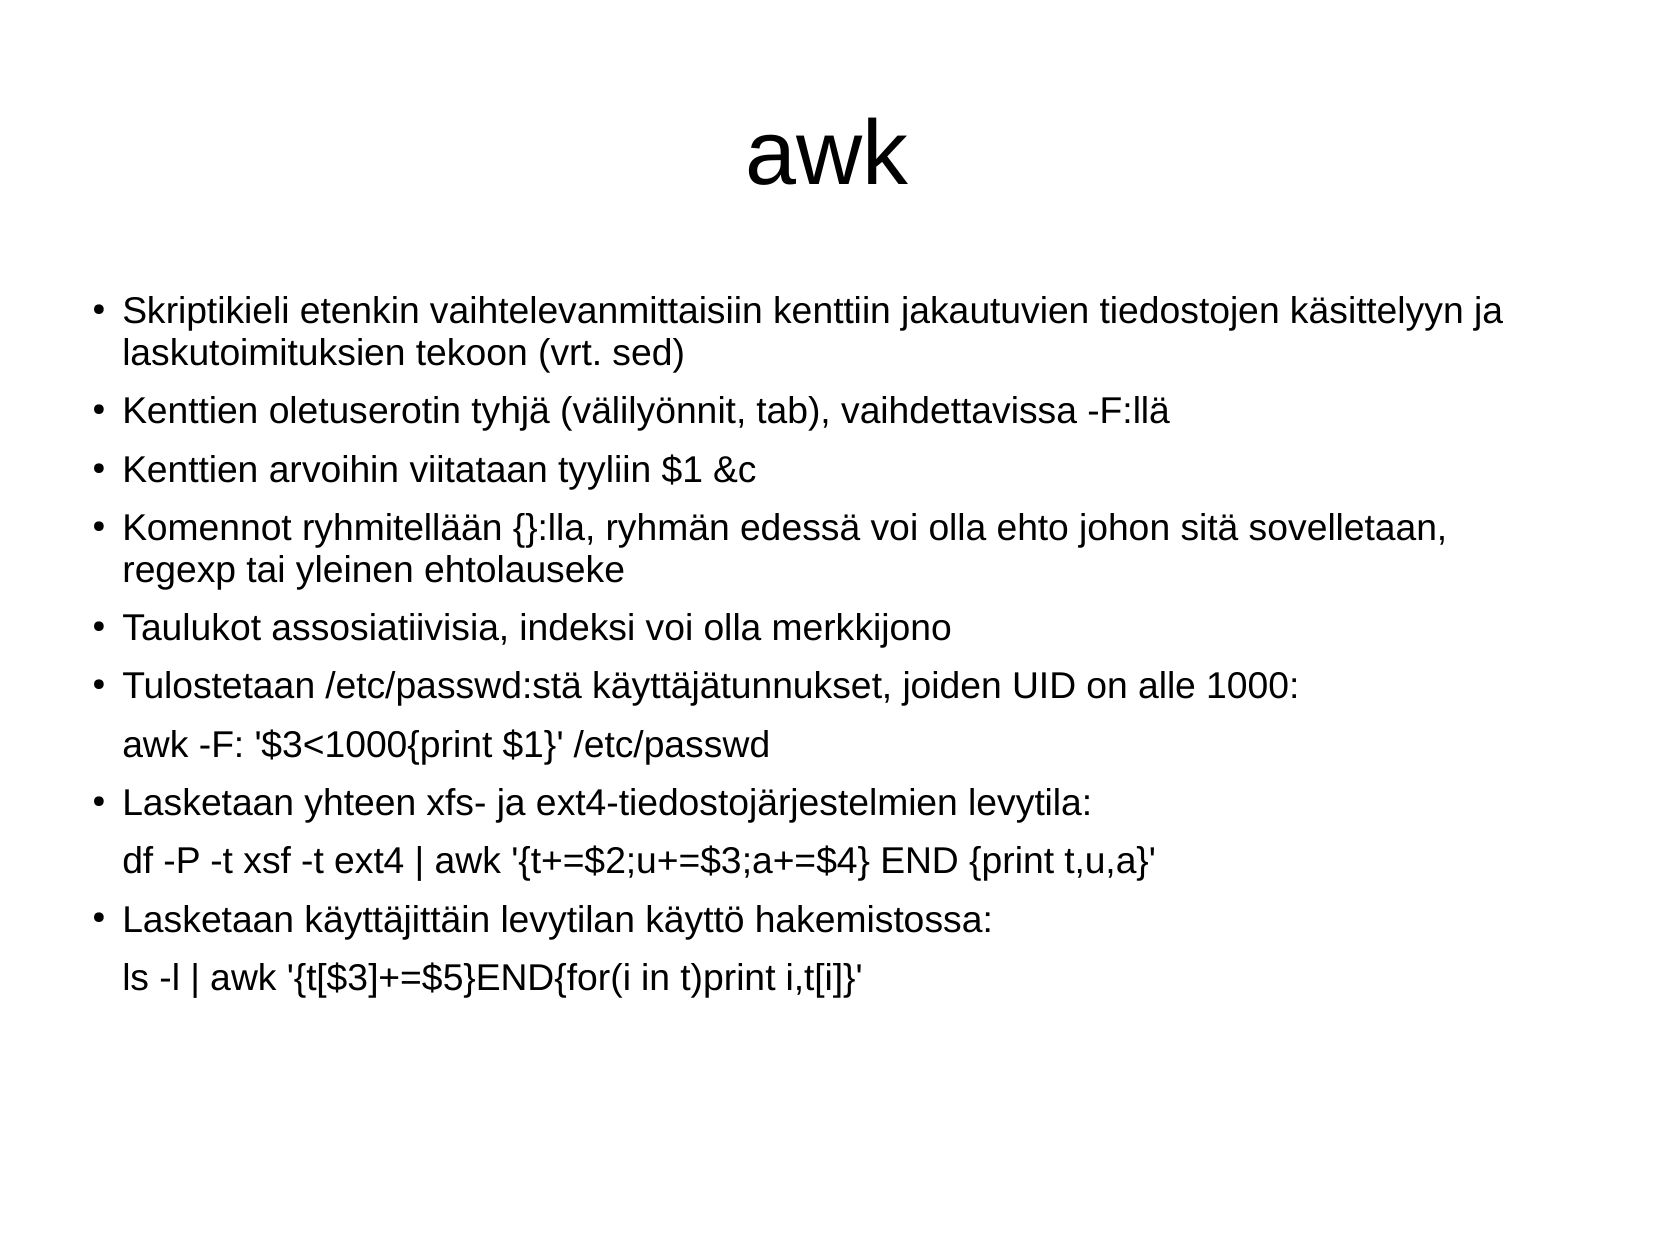

# awk
Skriptikieli etenkin vaihtelevanmittaisiin kenttiin jakautuvien tiedostojen käsittelyyn ja laskutoimituksien tekoon (vrt. sed)
Kenttien oletuserotin tyhjä (välilyönnit, tab), vaihdettavissa -F:llä
Kenttien arvoihin viitataan tyyliin $1 &c
Komennot ryhmitellään {}:lla, ryhmän edessä voi olla ehto johon sitä sovelletaan, regexp tai yleinen ehtolauseke
Taulukot assosiatiivisia, indeksi voi olla merkkijono
Tulostetaan /etc/passwd:stä käyttäjätunnukset, joiden UID on alle 1000:
awk -F: '$3<1000{print $1}' /etc/passwd
Lasketaan yhteen xfs- ja ext4-tiedostojärjestelmien levytila:
df -P -t xsf -t ext4 | awk '{t+=$2;u+=$3;a+=$4} END {print t,u,a}'
Lasketaan käyttäjittäin levytilan käyttö hakemistossa:
ls -l | awk '{t[$3]+=$5}END{for(i in t)print i,t[i]}'